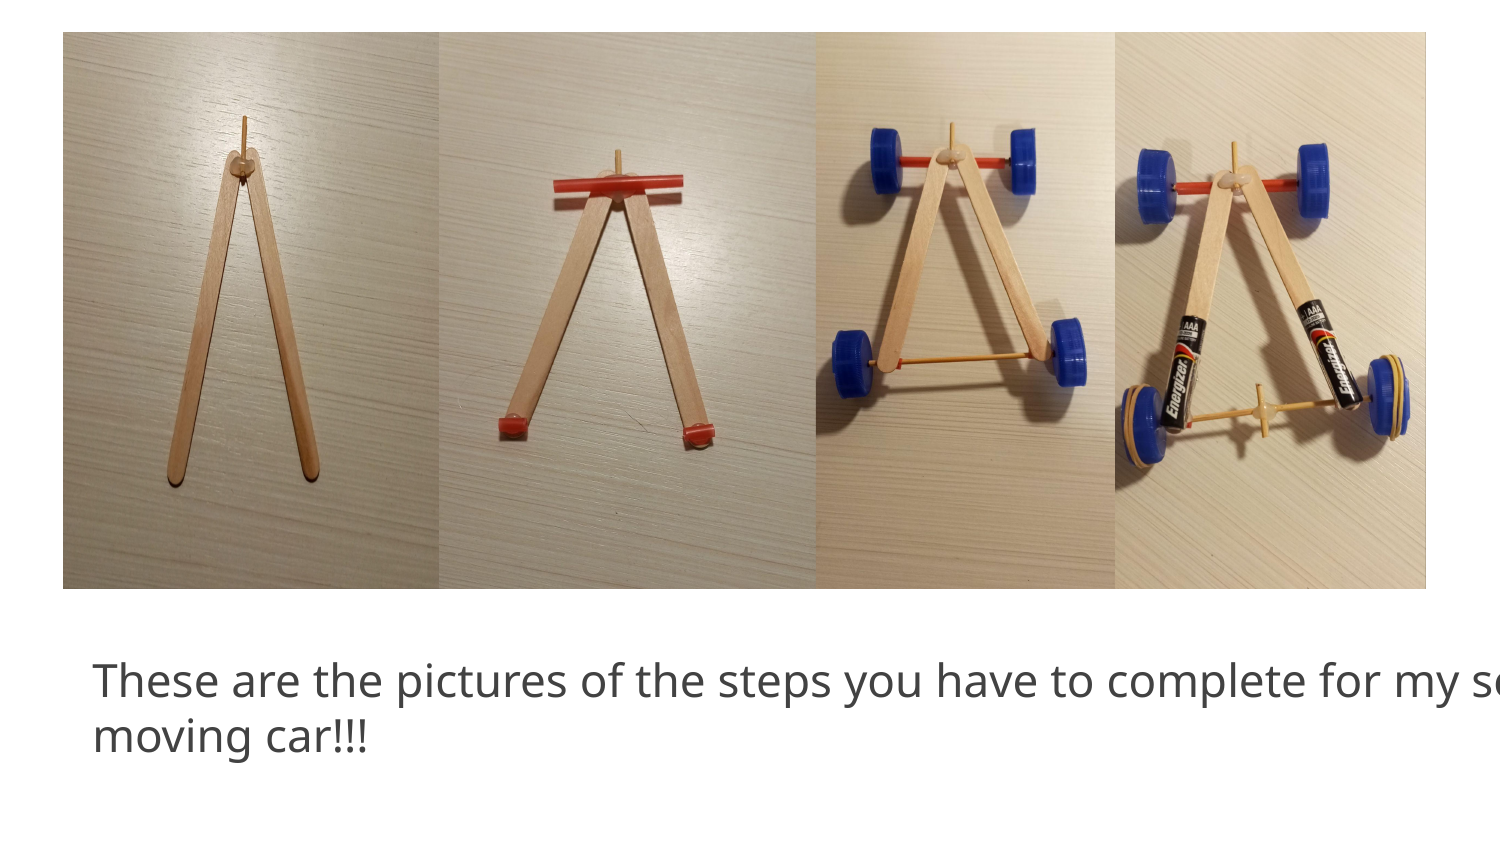

These are the pictures of the steps you have to complete for my self moving car!!!